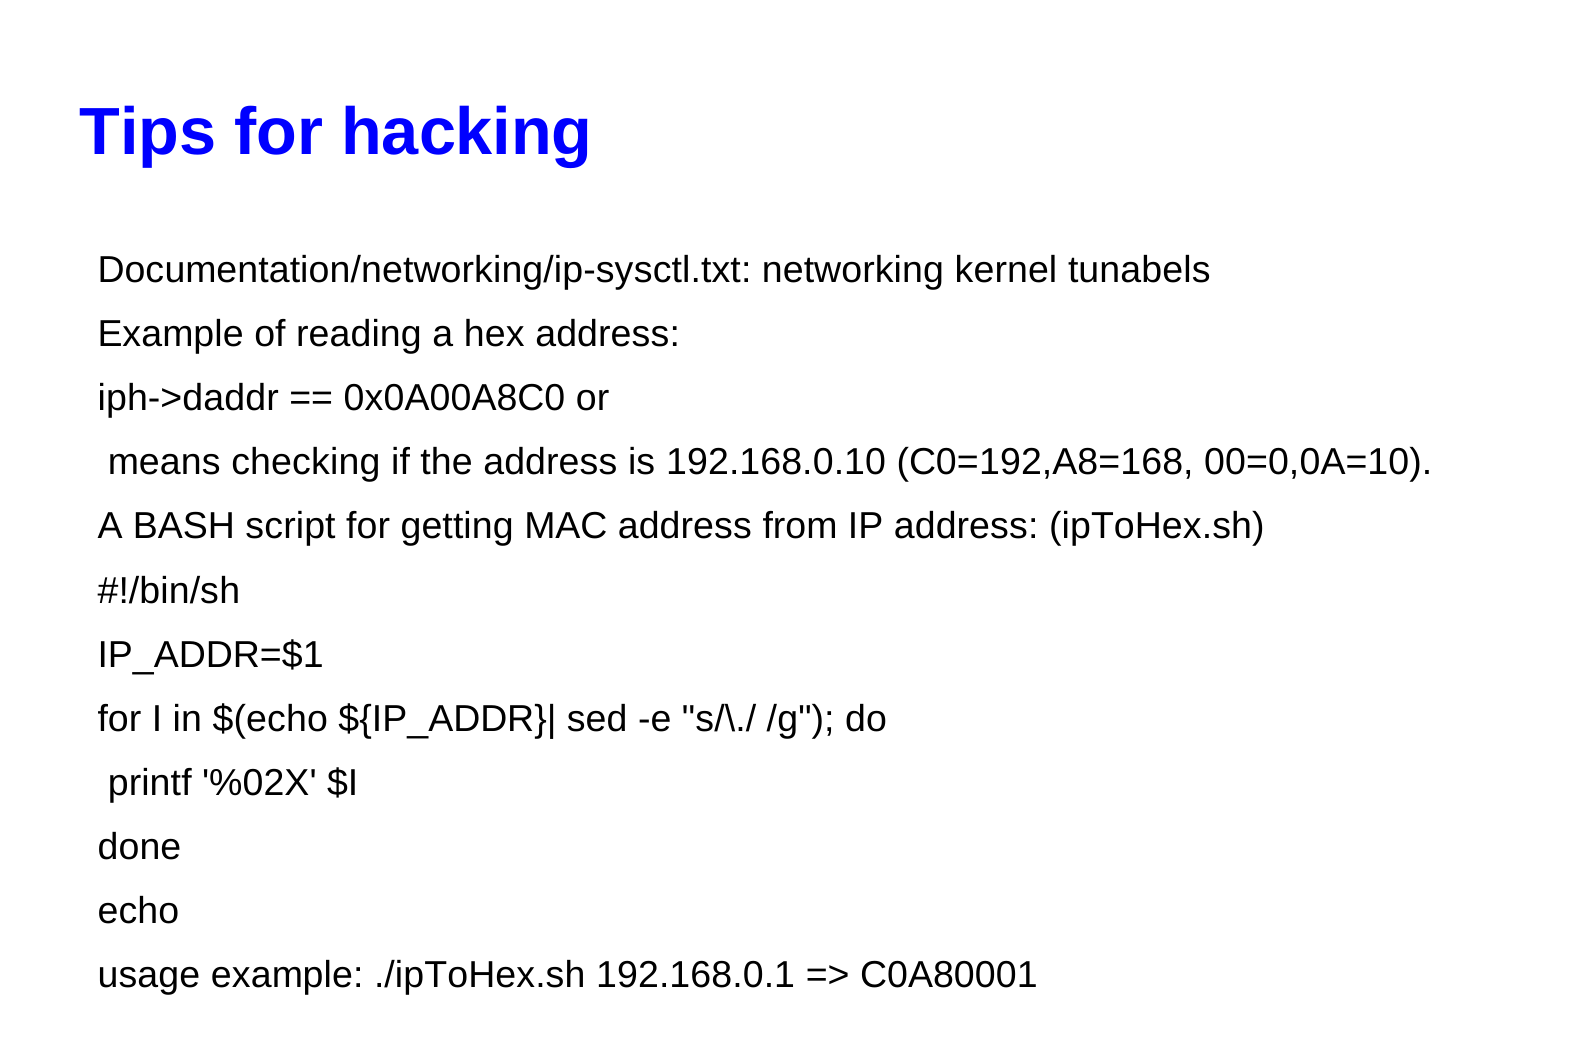

# Tips for hacking
Documentation/networking/ip-sysctl.txt: networking kernel tunabels
Example of reading a hex address:
iph->daddr == 0x0A00A8C0 or
 means checking if the address is 192.168.0.10 (C0=192,A8=168, 00=0,0A=10).
A BASH script for getting MAC address from IP address: (ipToHex.sh)
#!/bin/sh
IP_ADDR=$1
for I in $(echo ${IP_ADDR}| sed -e "s/\./ /g"); do
 printf '%02X' $I
done
echo
usage example: ./ipToHex.sh 192.168.0.1 => C0A80001